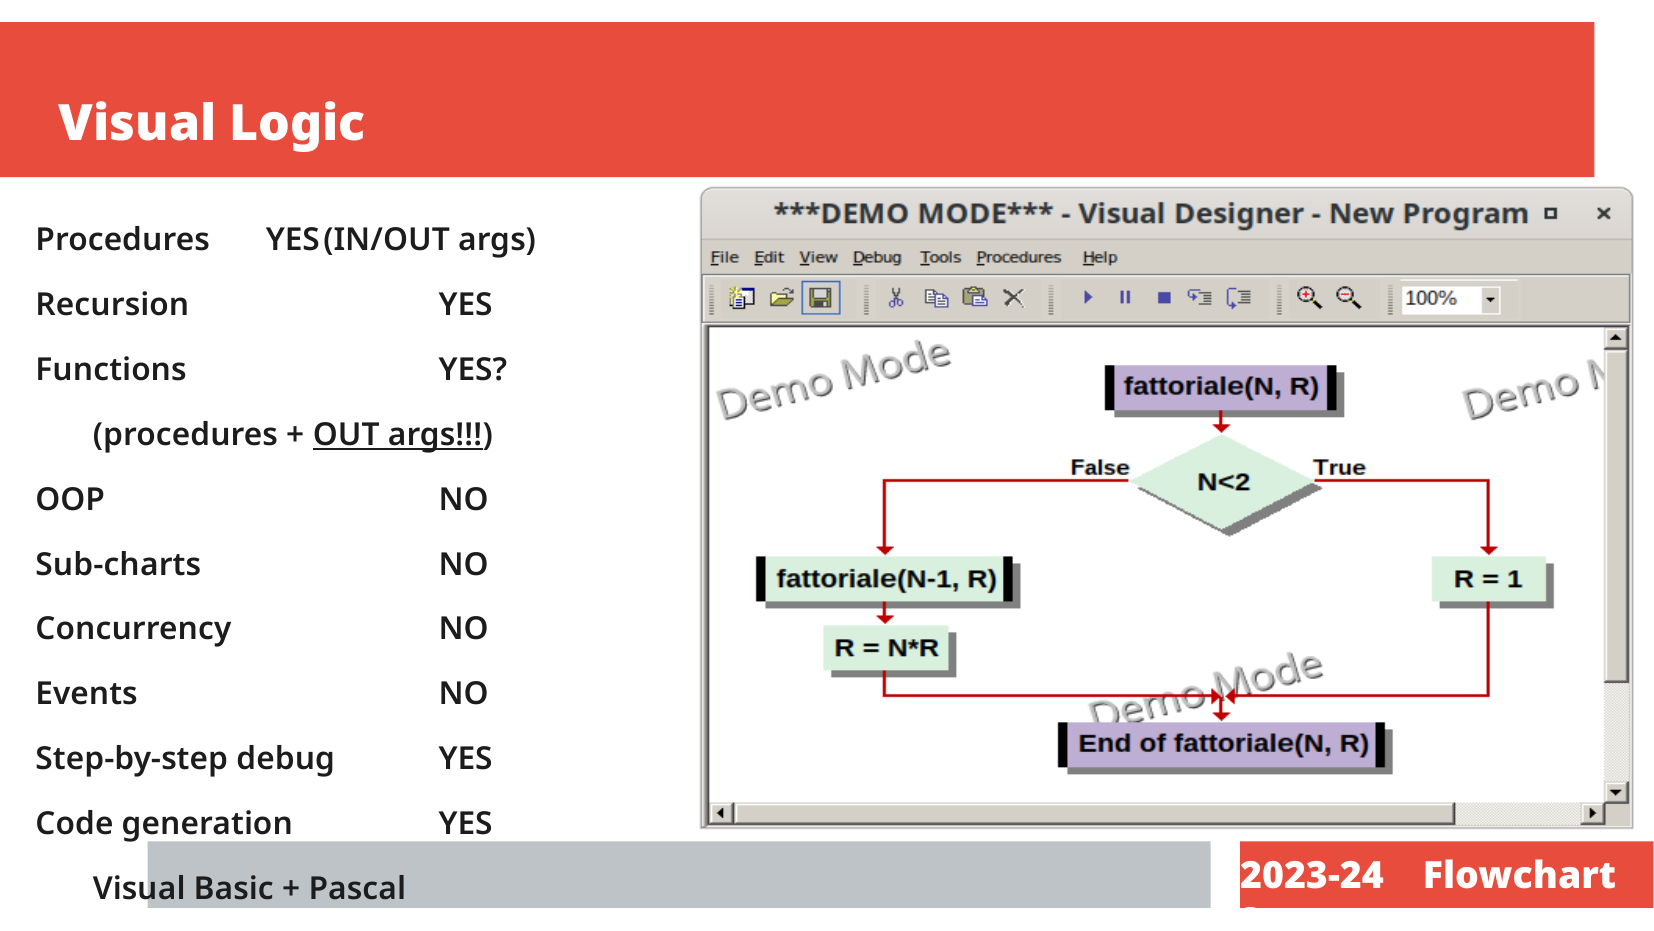

# Visual Logic
Procedures	YES	(IN/OUT args)
Recursion				 	YES
Functions				 	YES?
	(procedures + OUT args!!!)
OOP					 	NO
Sub-charts				 	NO
Concurrency	 	 	 	NO
Events					 	NO
Step-by-step debug 	 	YES
Code generation		 	YES
	Visual Basic + Pascal
2023-24 Flowcharts